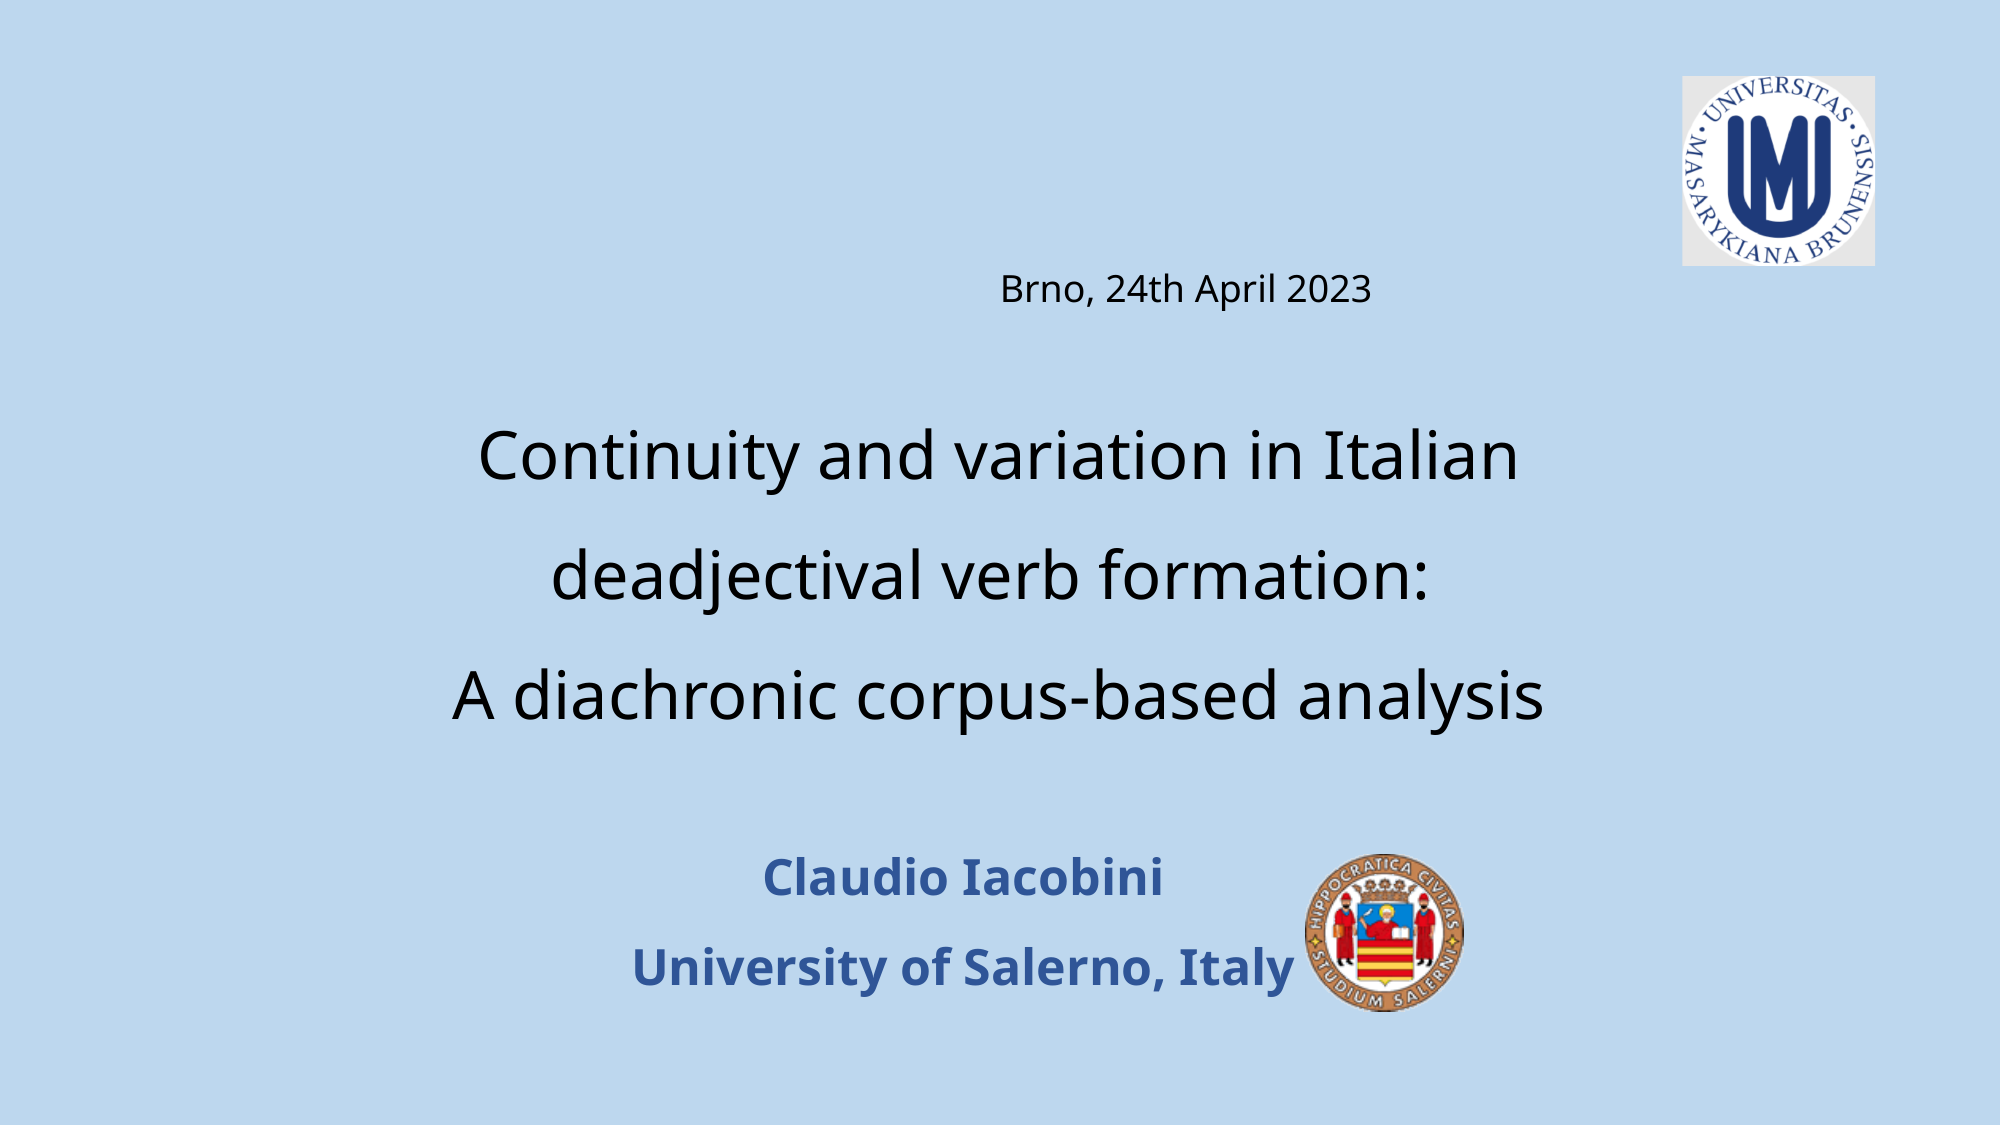

Brno, 24th April 2023
Continuity and variation in Italian deadjectival verb formation:
A diachronic corpus-based analysis
Claudio Iacobini
University of Salerno, Italy